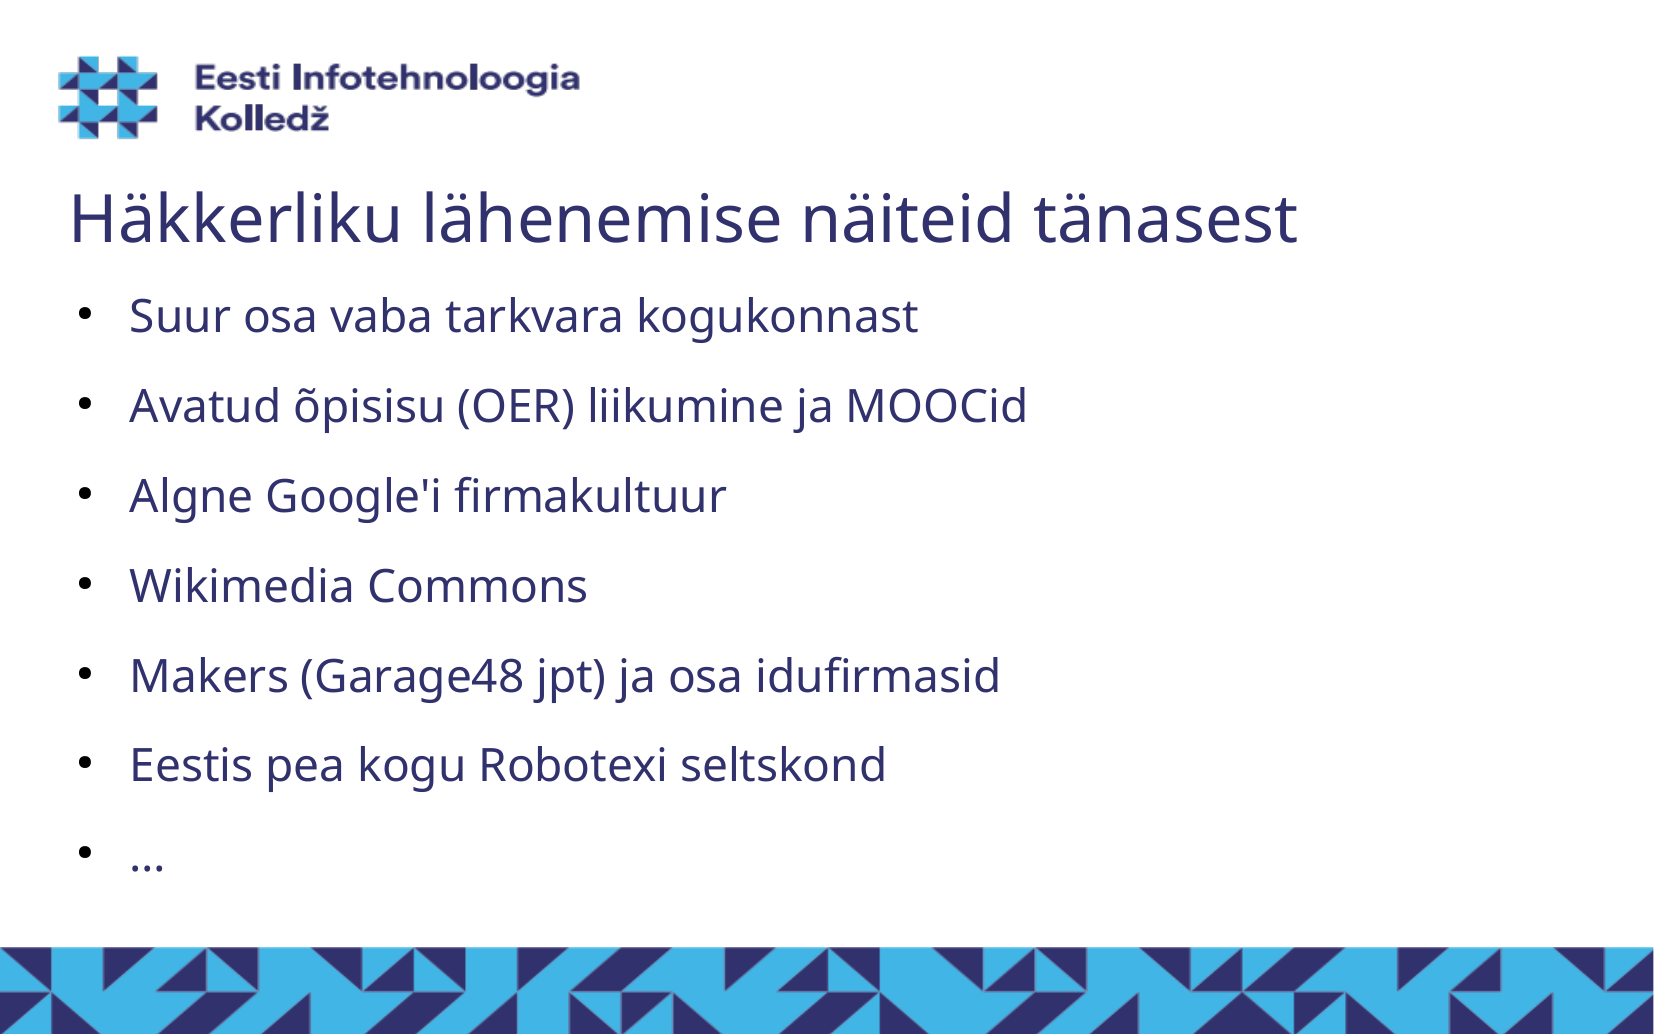

# Häkkerliku lähenemise näiteid tänasest
Suur osa vaba tarkvara kogukonnast
Avatud õpisisu (OER) liikumine ja MOOCid
Algne Google'i firmakultuur
Wikimedia Commons
Makers (Garage48 jpt) ja osa idufirmasid
Eestis pea kogu Robotexi seltskond
…